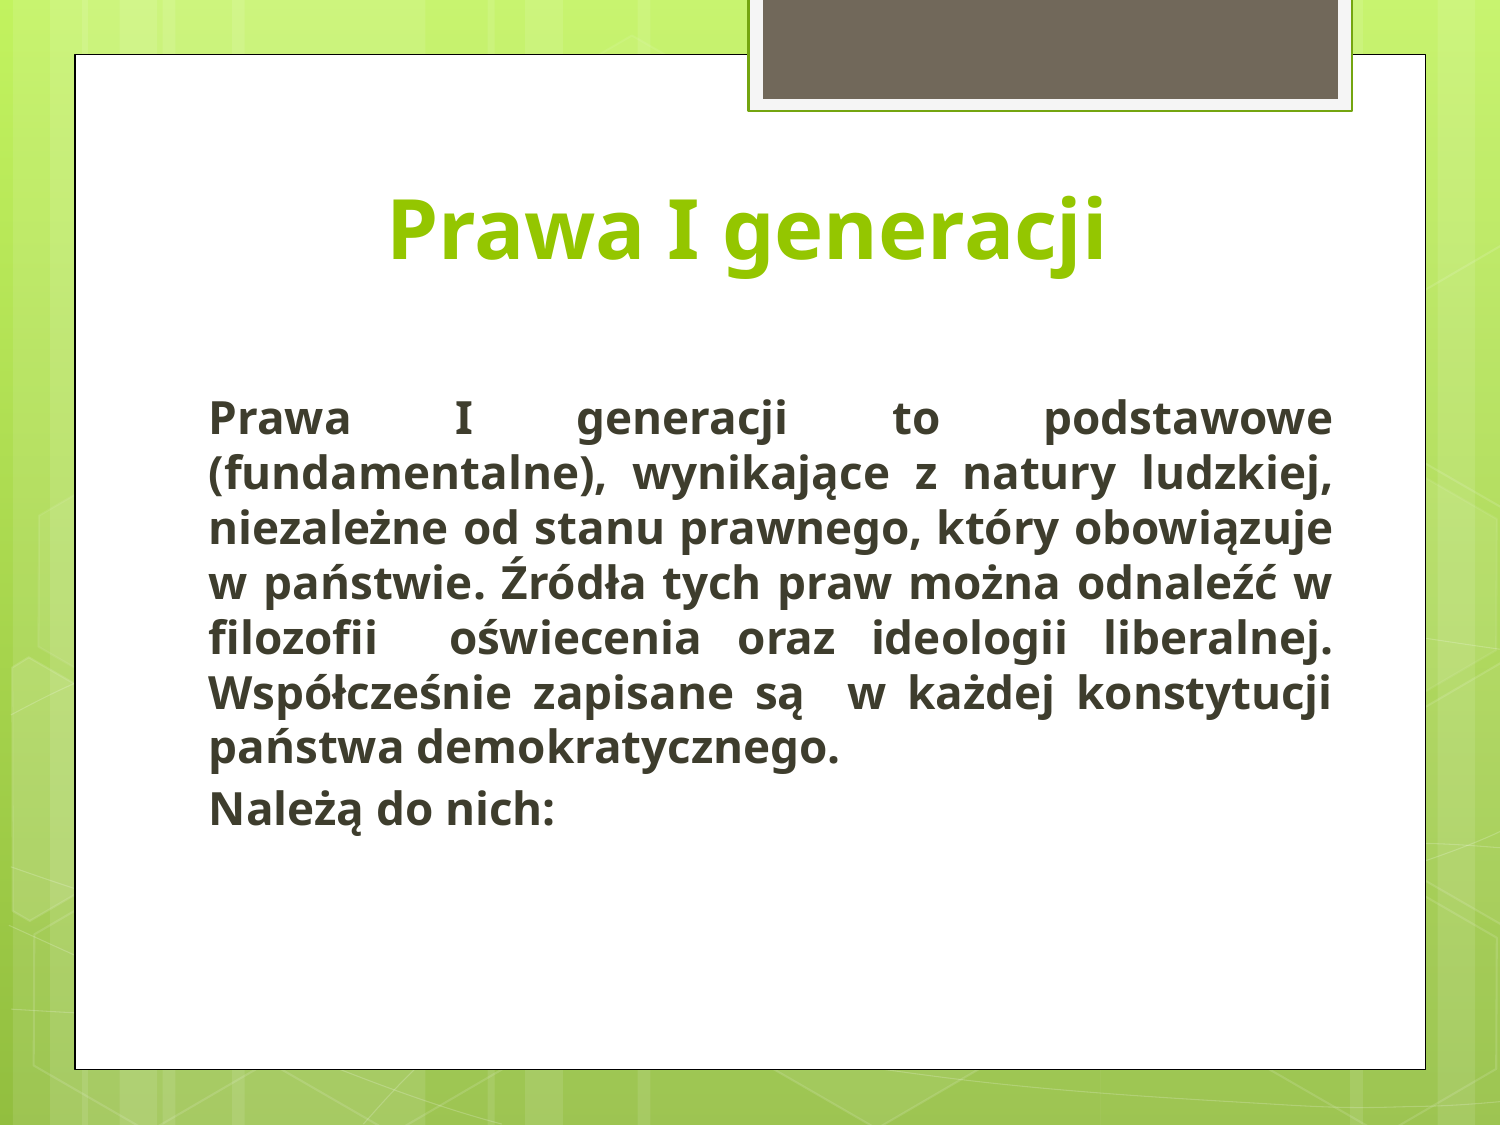

# Prawa I generacji
Prawa I generacji to podstawowe (fundamentalne), wynikające z natury ludzkiej, niezależne od stanu prawnego, który obowiązuje w państwie. Źródła tych praw można odnaleźć w filozofii oświecenia oraz ideologii liberalnej. Współcześnie zapisane są w każdej konstytucji państwa demokratycznego.
Należą do nich: